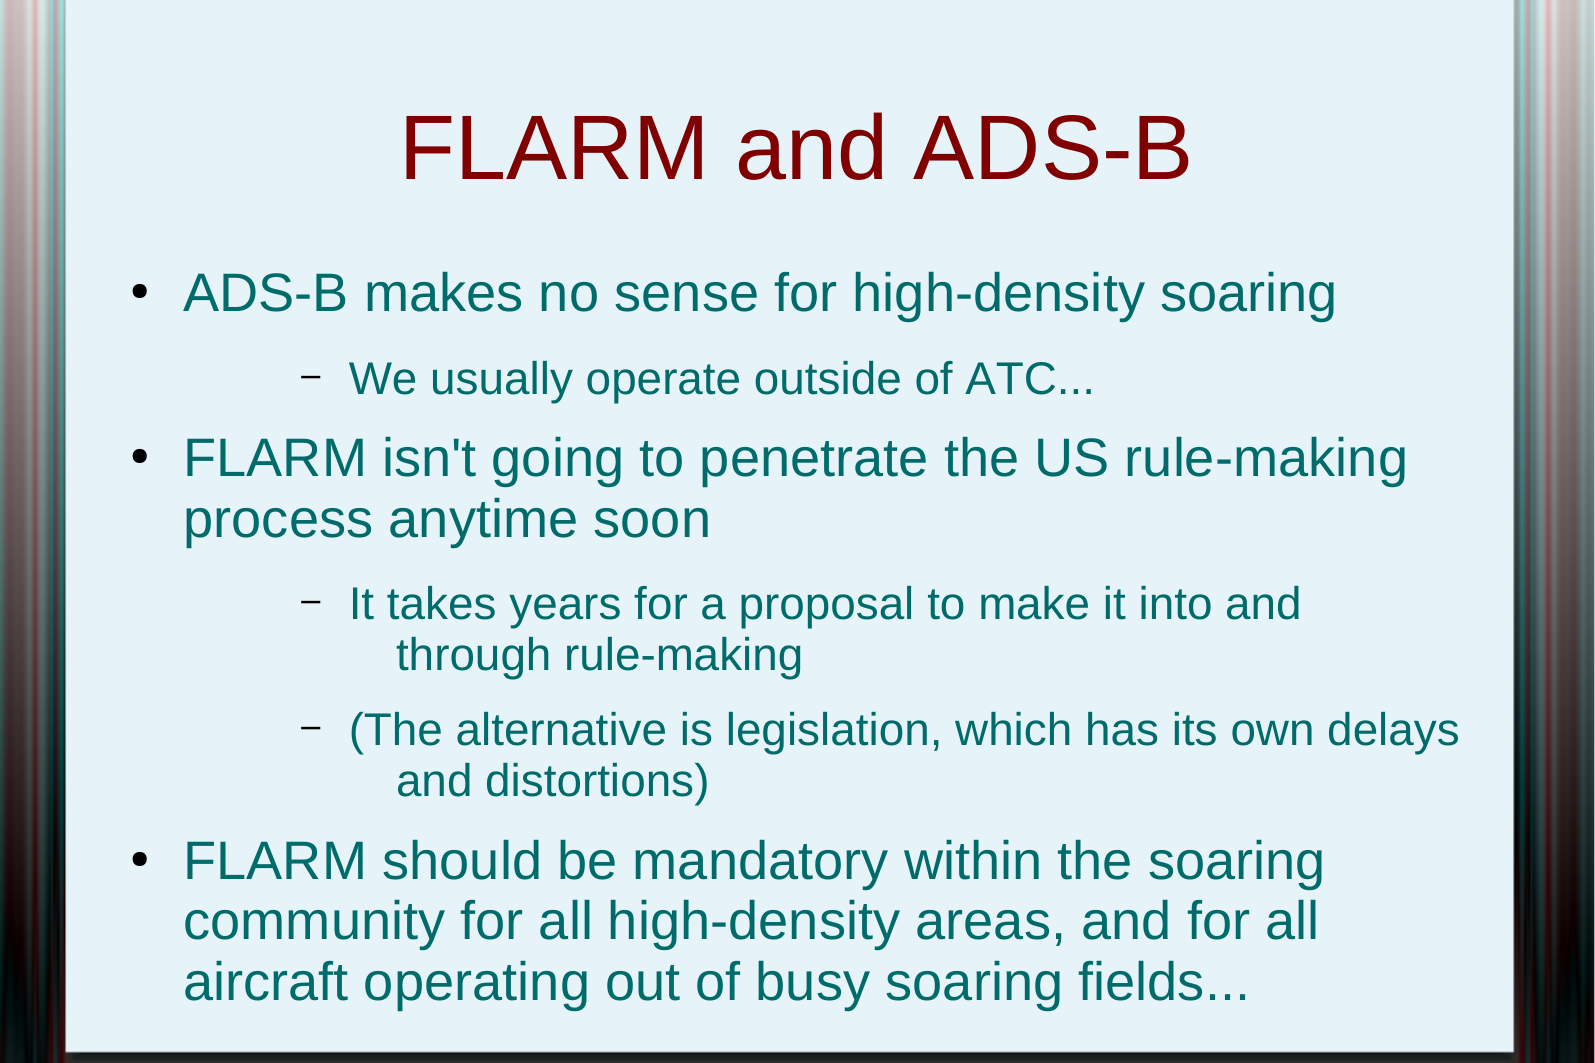

# FLARM and ADS-B
ADS-B makes no sense for high-density soaring
We usually operate outside of ATC...
FLARM isn't going to penetrate the US rule-making process anytime soon
It takes years for a proposal to make it into and through rule-making
(The alternative is legislation, which has its own delays and distortions)
FLARM should be mandatory within the soaring community for all high-density areas, and for all aircraft operating out of busy soaring fields...